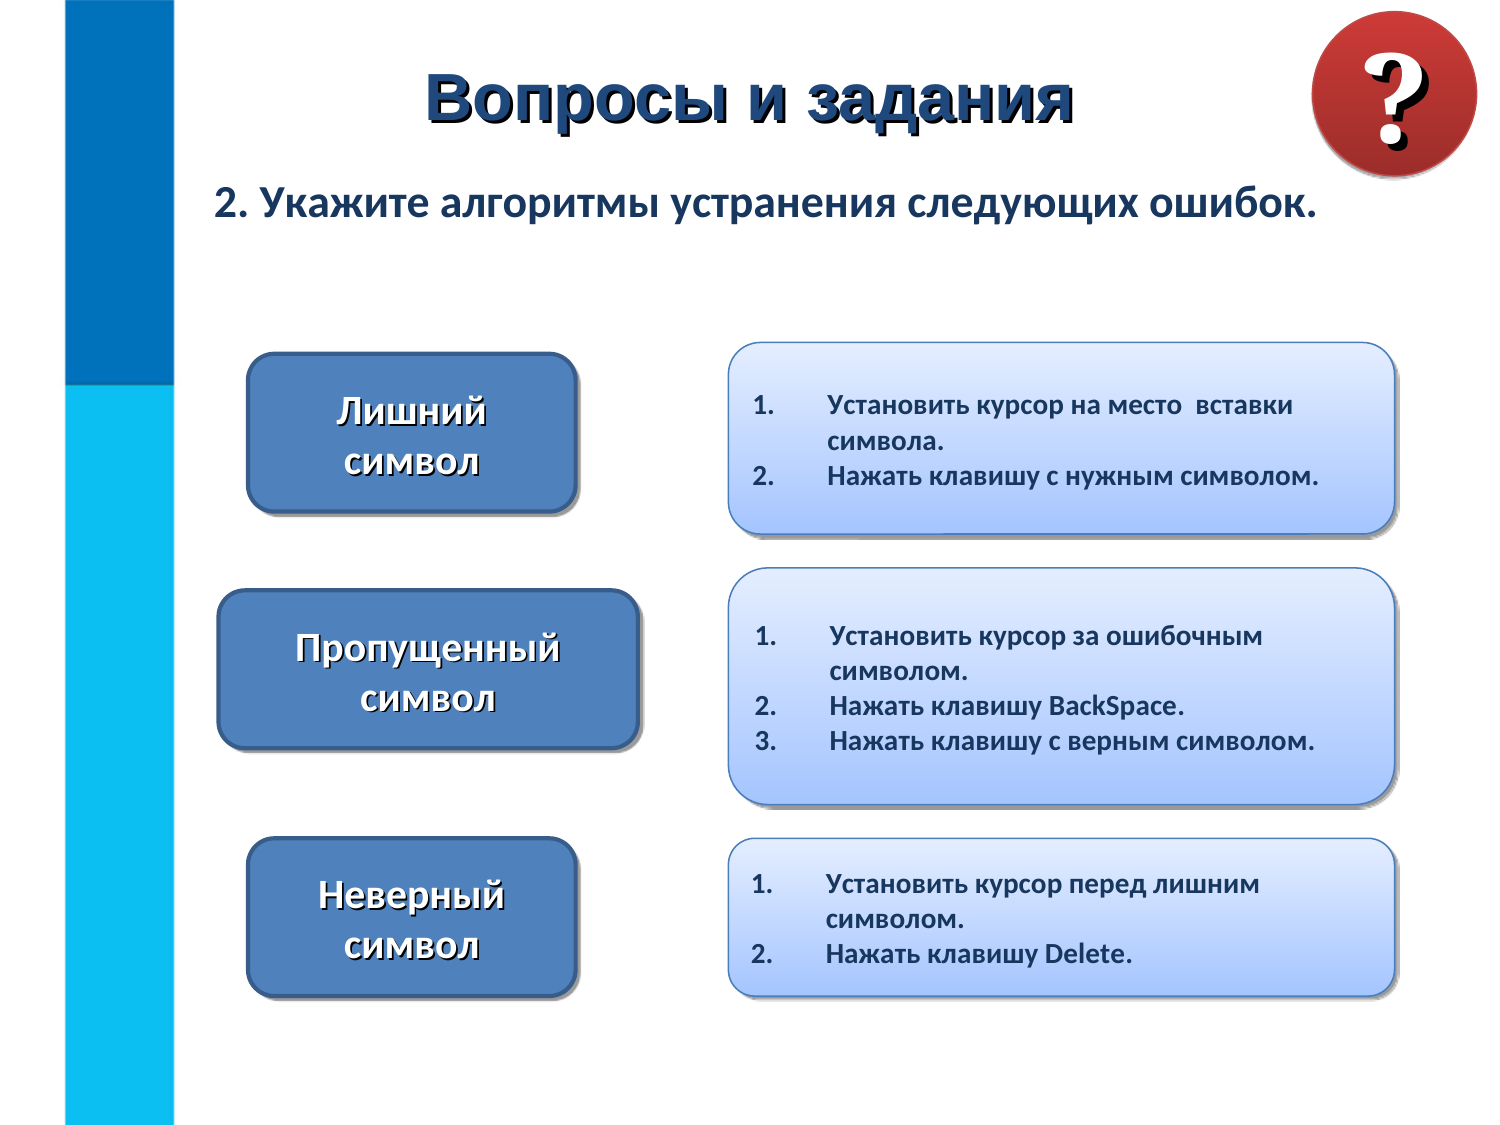

# Вопросы и задания
?
2. Укажите алгоритмы устранения следующих ошибок.
Установить курсор на место вставки символа.
Нажать клавишу с нужным символом.
Лишний символ
Установить курсор за ошибочным символом.
Нажать клавишу BackSpace.
Нажать клавишу с верным символом.
Пропущенный символ
Неверный символ
Установить курсор перед лишним символом.
Нажать клавишу Delete.